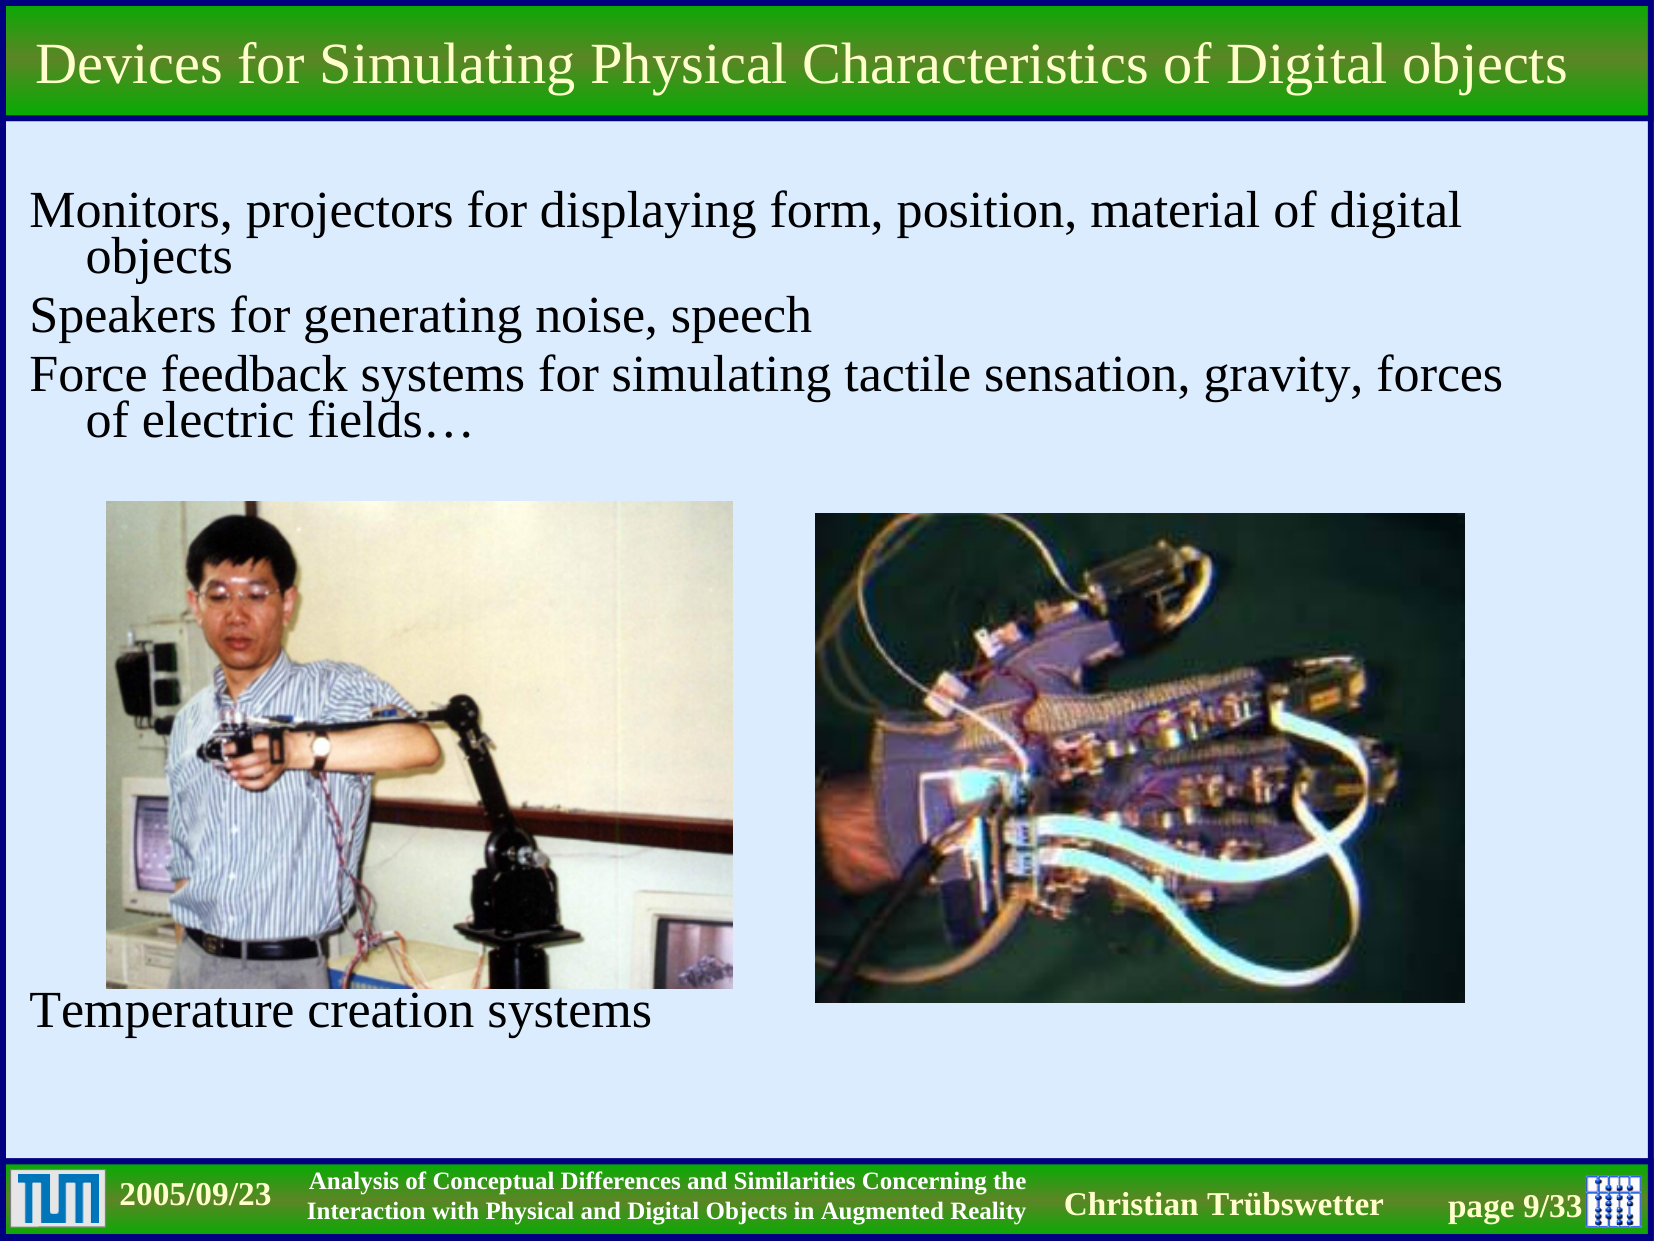

# Devices for Simulating Physical Characteristics of Digital objects
Monitors, projectors for displaying form, position, material of digital objects
Speakers for generating noise, speech
Force feedback systems for simulating tactile sensation, gravity, forces of electric fields…
Temperature creation systems